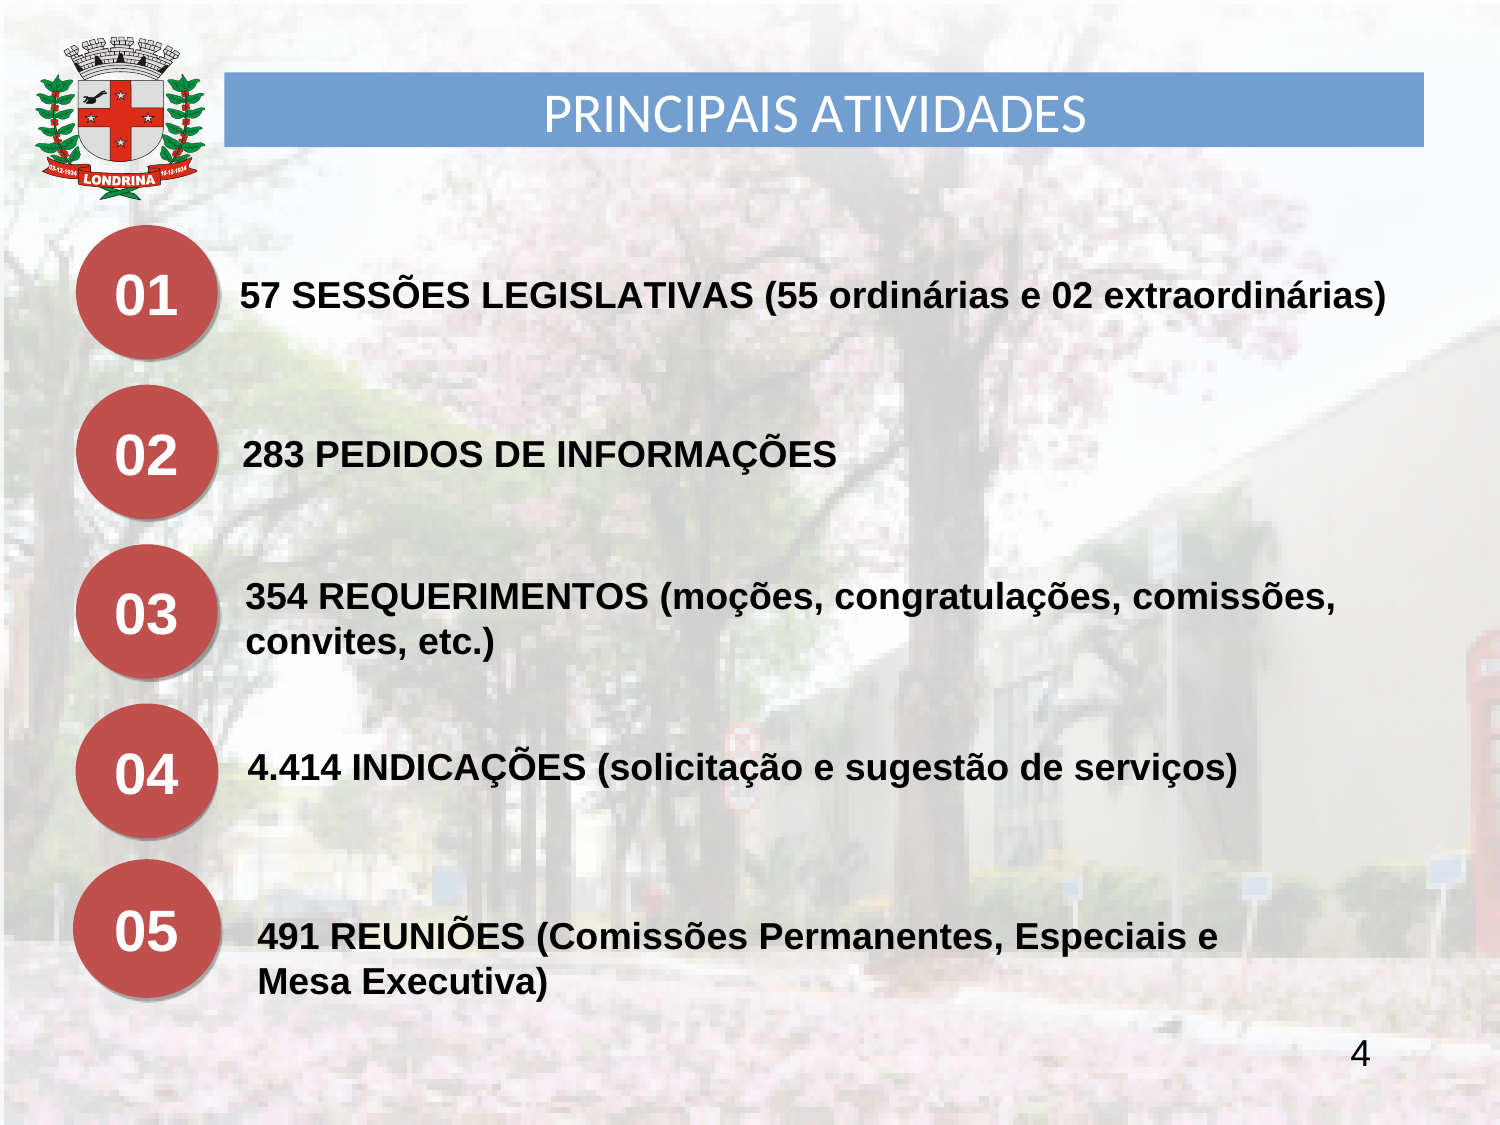

PRINCIPAIS ATIVIDADES
01
57 SESSÕES LEGISLATIVAS (55 ordinárias e 02 extraordinárias)
02
283 PEDIDOS DE INFORMAÇÕES
03
354 REQUERIMENTOS (moções, congratulações, comissões, convites, etc.)
04
4.414 INDICAÇÕES (solicitação e sugestão de serviços)
05
491 REUNIÕES (Comissões Permanentes, Especiais e Mesa Executiva)